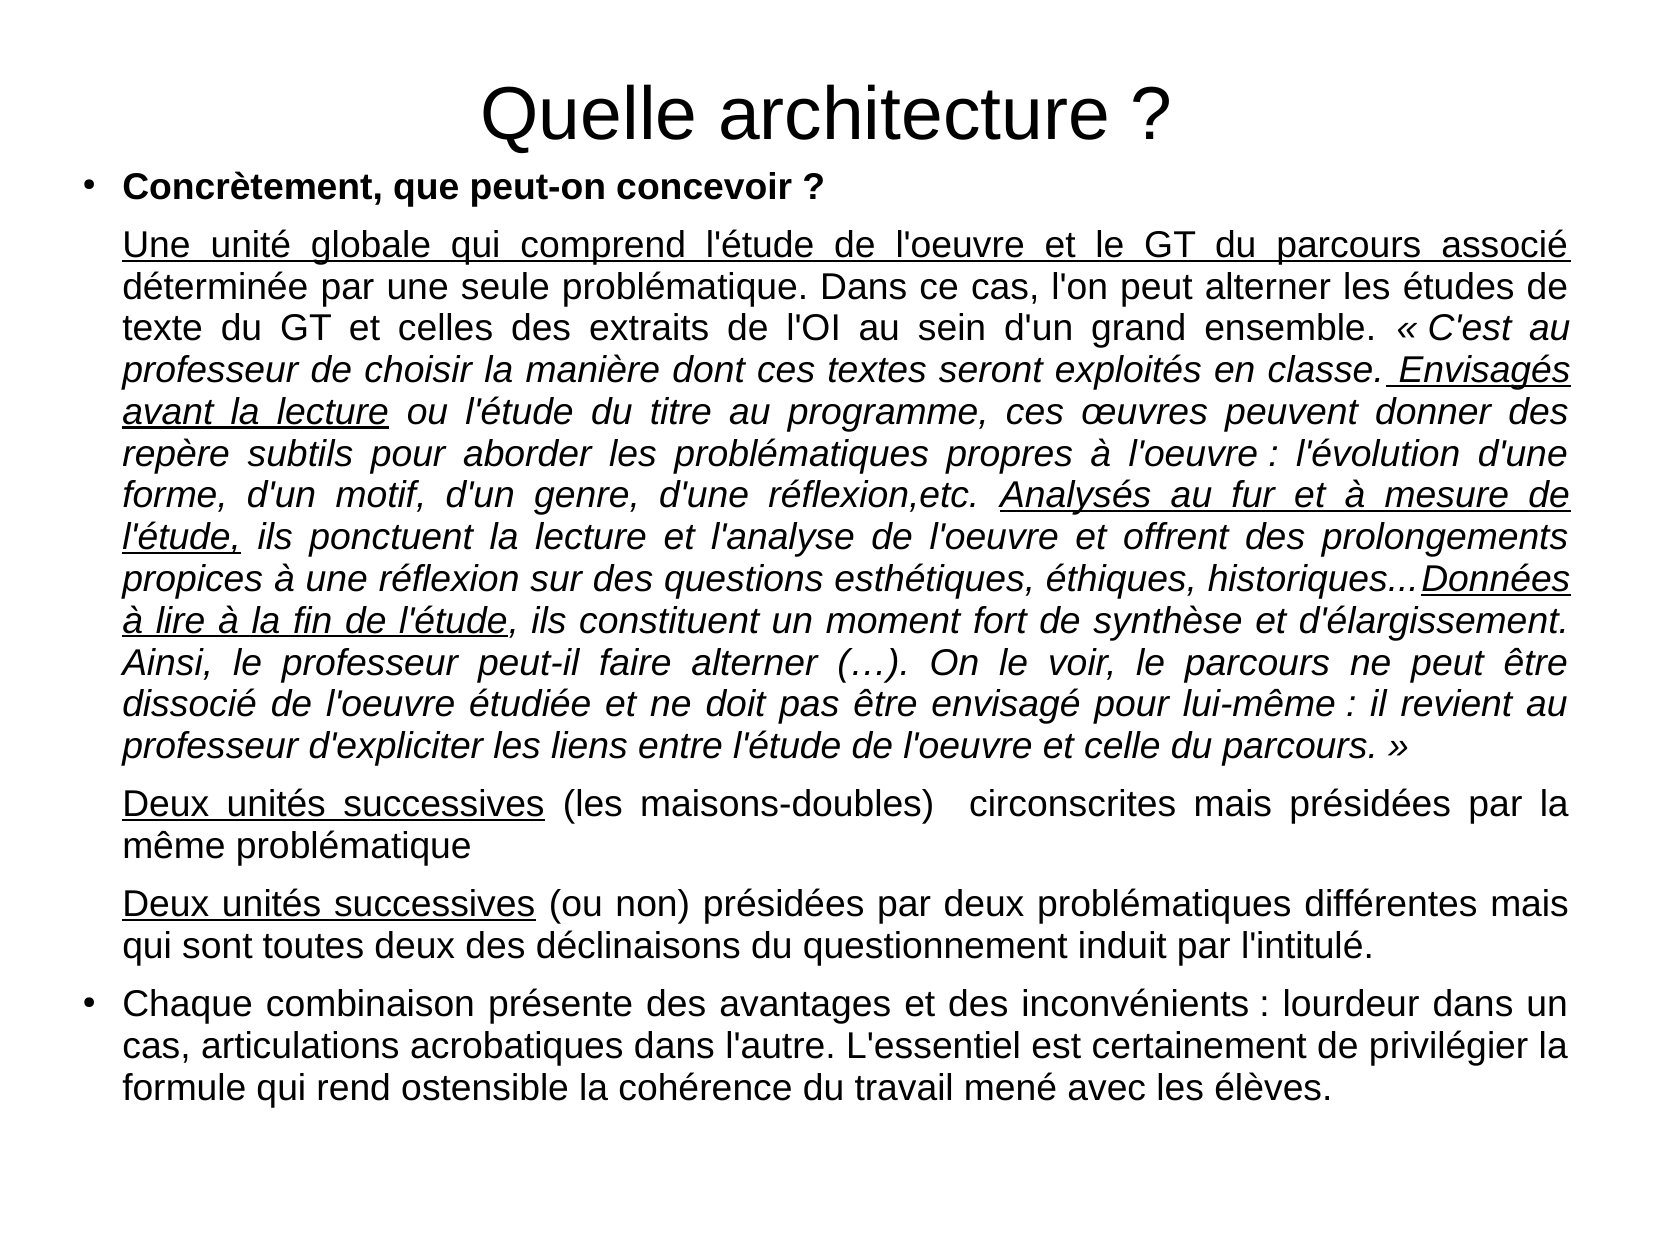

# Quelle architecture ?
Concrètement, que peut-on concevoir ?
Une unité globale qui comprend l'étude de l'oeuvre et le GT du parcours associé déterminée par une seule problématique. Dans ce cas, l'on peut alterner les études de texte du GT et celles des extraits de l'OI au sein d'un grand ensemble. « C'est au professeur de choisir la manière dont ces textes seront exploités en classe. Envisagés avant la lecture ou l'étude du titre au programme, ces œuvres peuvent donner des repère subtils pour aborder les problématiques propres à l'oeuvre : l'évolution d'une forme, d'un motif, d'un genre, d'une réflexion,etc. Analysés au fur et à mesure de l'étude, ils ponctuent la lecture et l'analyse de l'oeuvre et offrent des prolongements propices à une réflexion sur des questions esthétiques, éthiques, historiques...Données à lire à la fin de l'étude, ils constituent un moment fort de synthèse et d'élargissement. Ainsi, le professeur peut-il faire alterner (…). On le voir, le parcours ne peut être dissocié de l'oeuvre étudiée et ne doit pas être envisagé pour lui-même : il revient au professeur d'expliciter les liens entre l'étude de l'oeuvre et celle du parcours. »
Deux unités successives (les maisons-doubles) circonscrites mais présidées par la même problématique
Deux unités successives (ou non) présidées par deux problématiques différentes mais qui sont toutes deux des déclinaisons du questionnement induit par l'intitulé.
Chaque combinaison présente des avantages et des inconvénients : lourdeur dans un cas, articulations acrobatiques dans l'autre. L'essentiel est certainement de privilégier la formule qui rend ostensible la cohérence du travail mené avec les élèves.